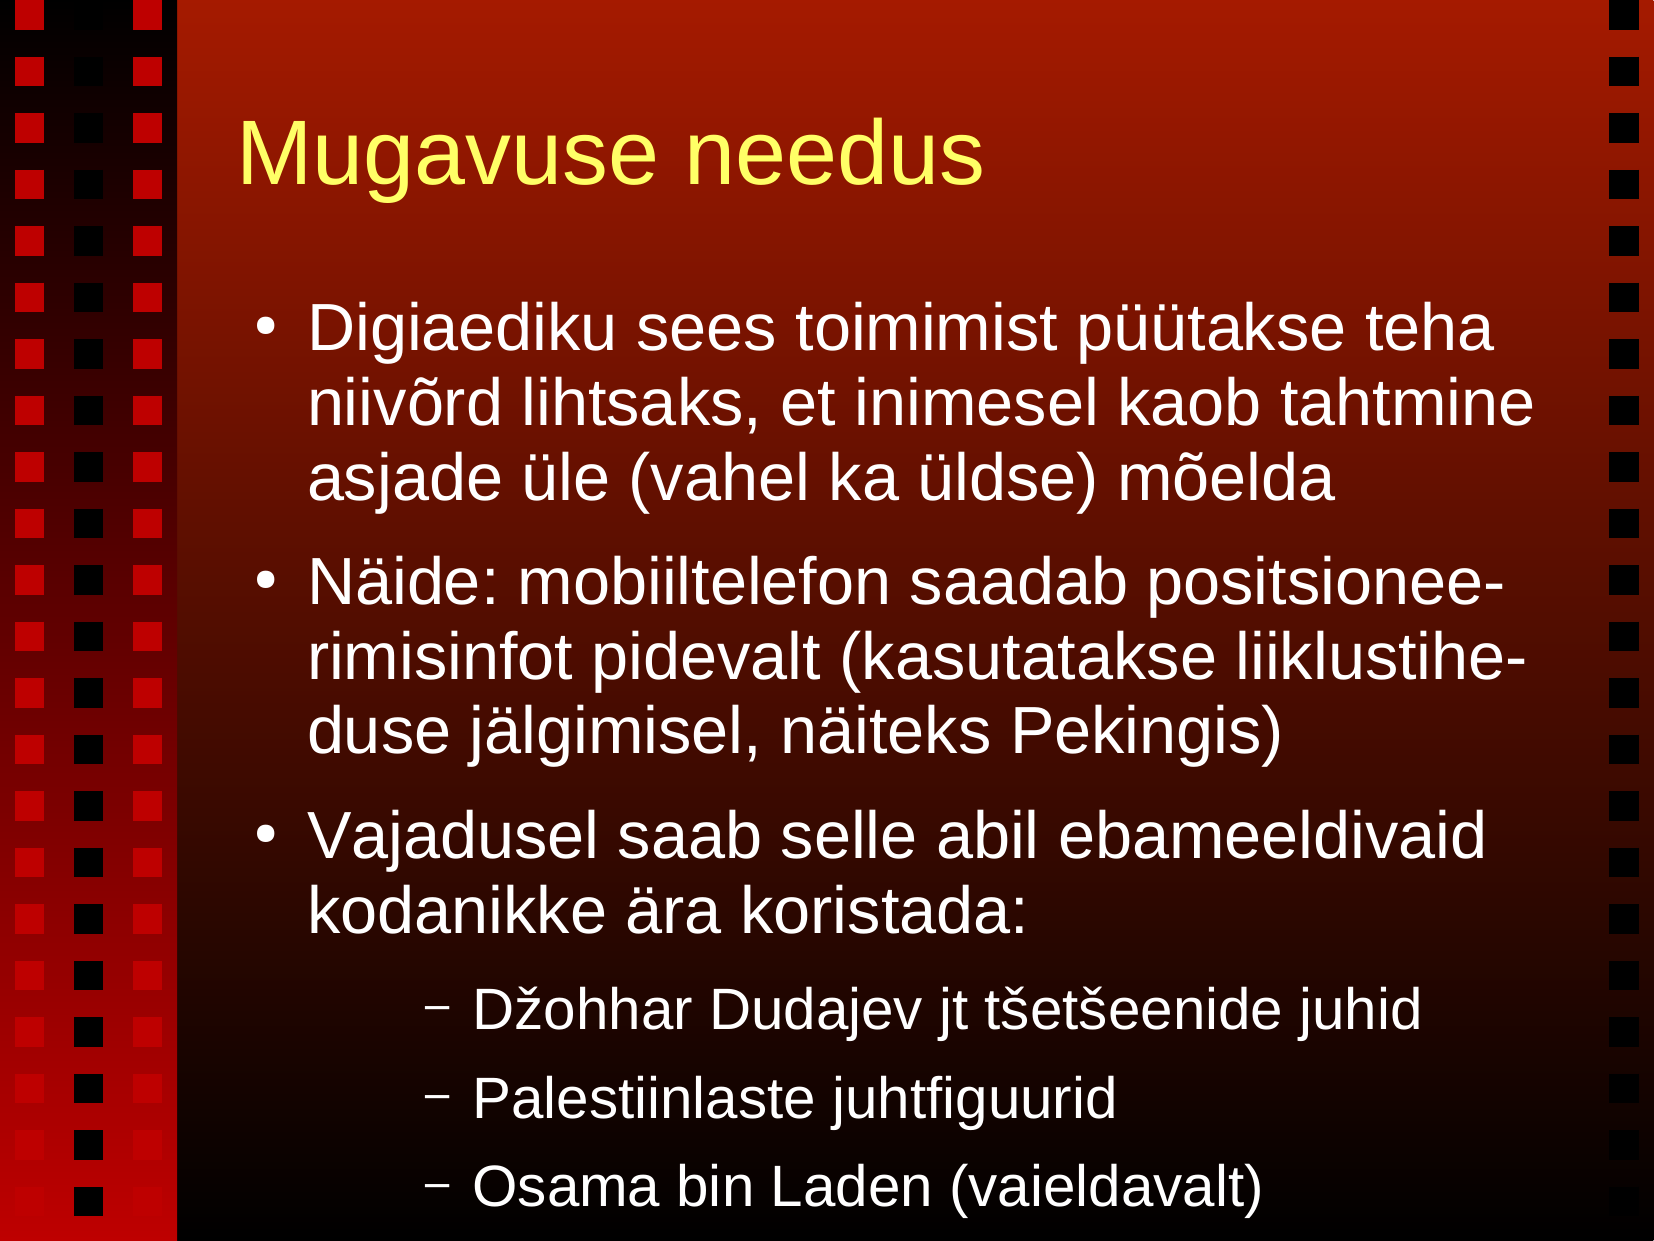

# Mugavuse needus
Digiaediku sees toimimist püütakse teha niivõrd lihtsaks, et inimesel kaob tahtmine asjade üle (vahel ka üldse) mõelda
Näide: mobiiltelefon saadab positsionee-rimisinfot pidevalt (kasutatakse liiklustihe-duse jälgimisel, näiteks Pekingis)
Vajadusel saab selle abil ebameeldivaid kodanikke ära koristada:
Džohhar Dudajev jt tšetšeenide juhid
Palestiinlaste juhtfiguurid
Osama bin Laden (vaieldavalt)